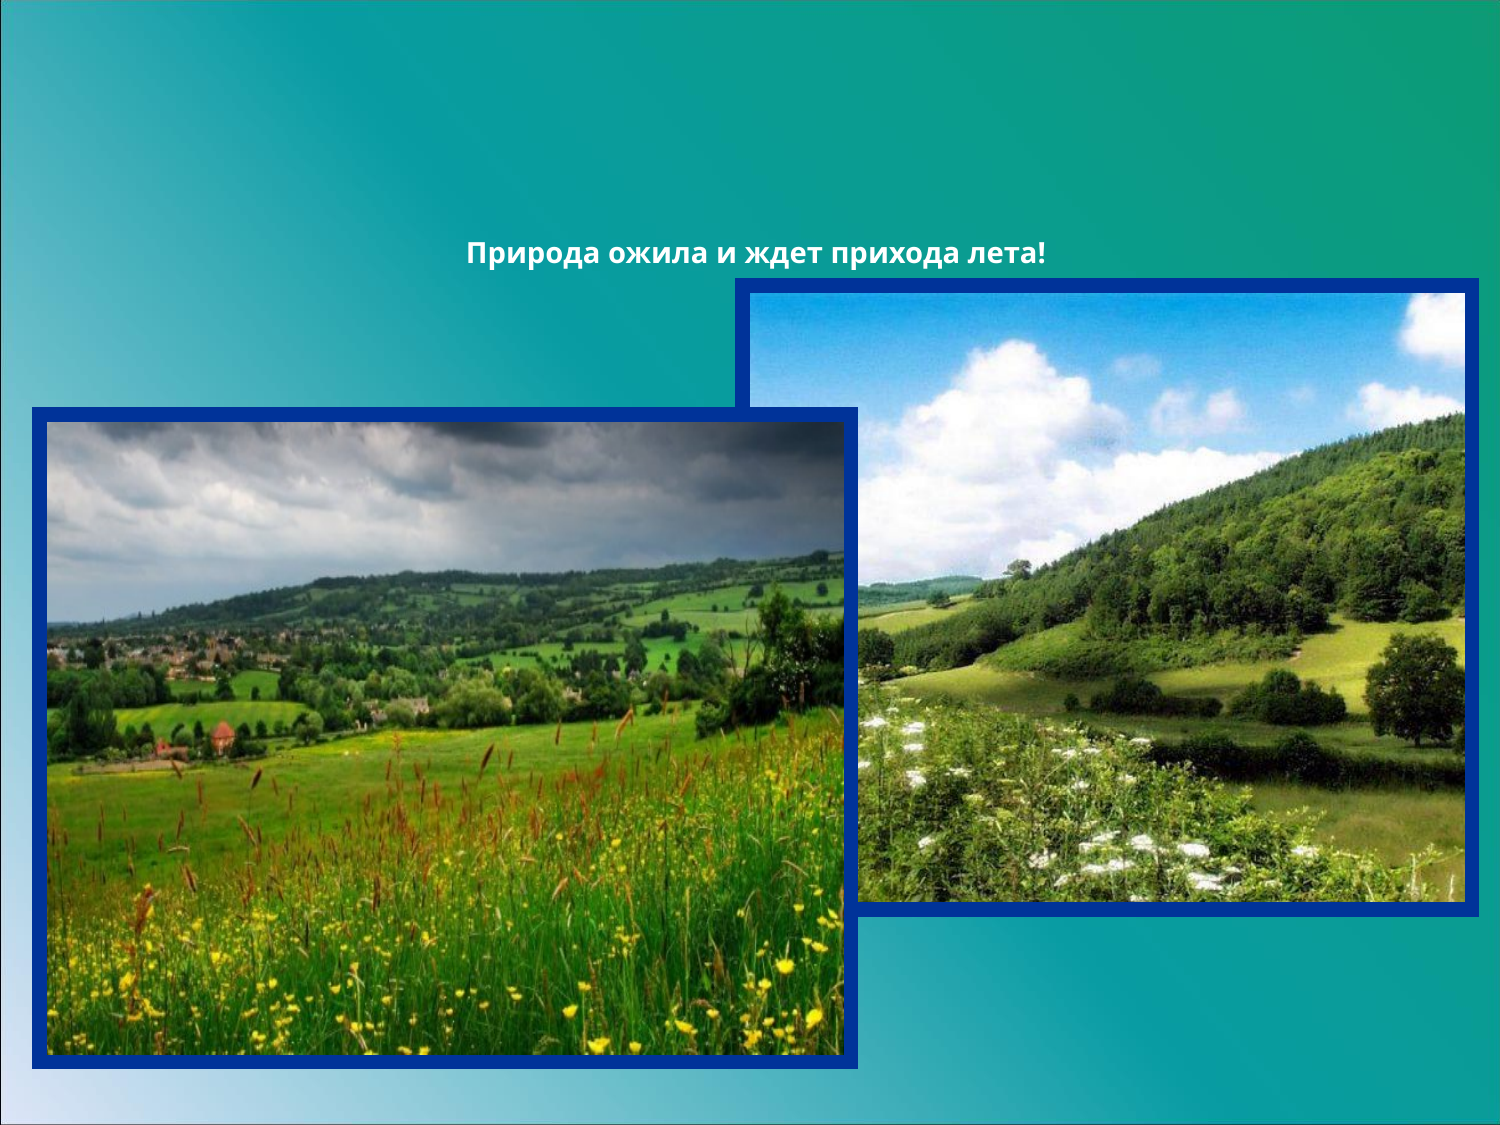

# Природа ожила и ждет прихода лета!